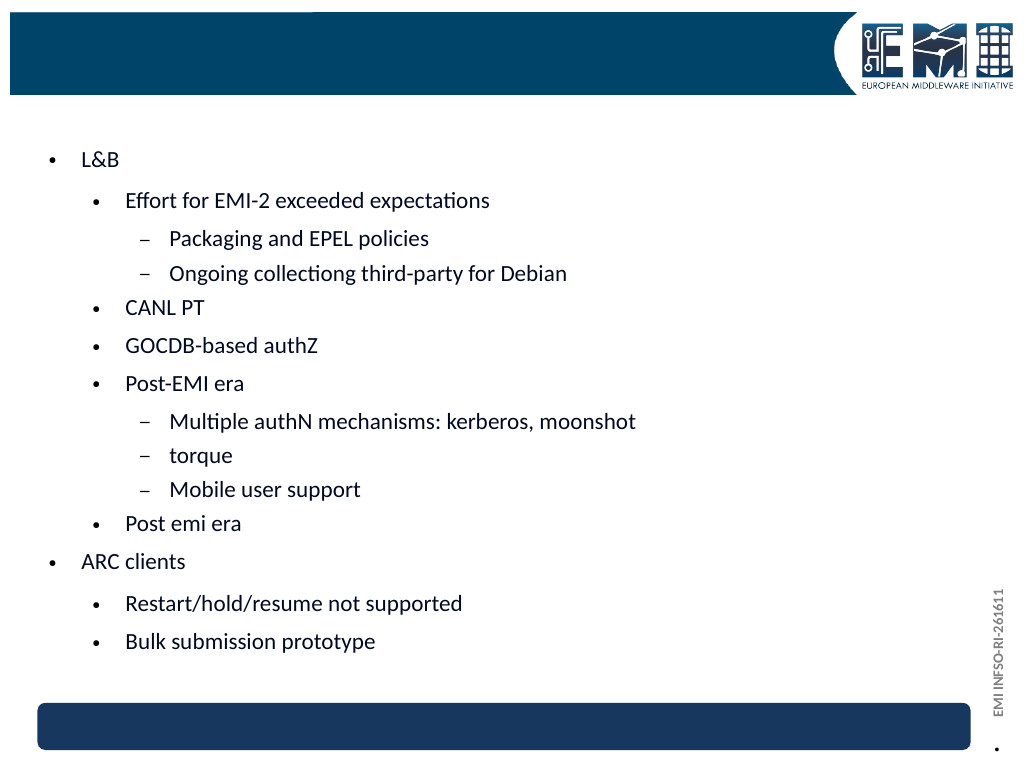

#
L&B
Effort for EMI-2 exceeded expectations
Packaging and EPEL policies
Ongoing collectiong third-party for Debian
CANL PT
GOCDB-based authZ
Post-EMI era
Multiple authN mechanisms: kerberos, moonshot
torque
Mobile user support
Post emi era
ARC clients
Restart/hold/resume not supported
Bulk submission prototype